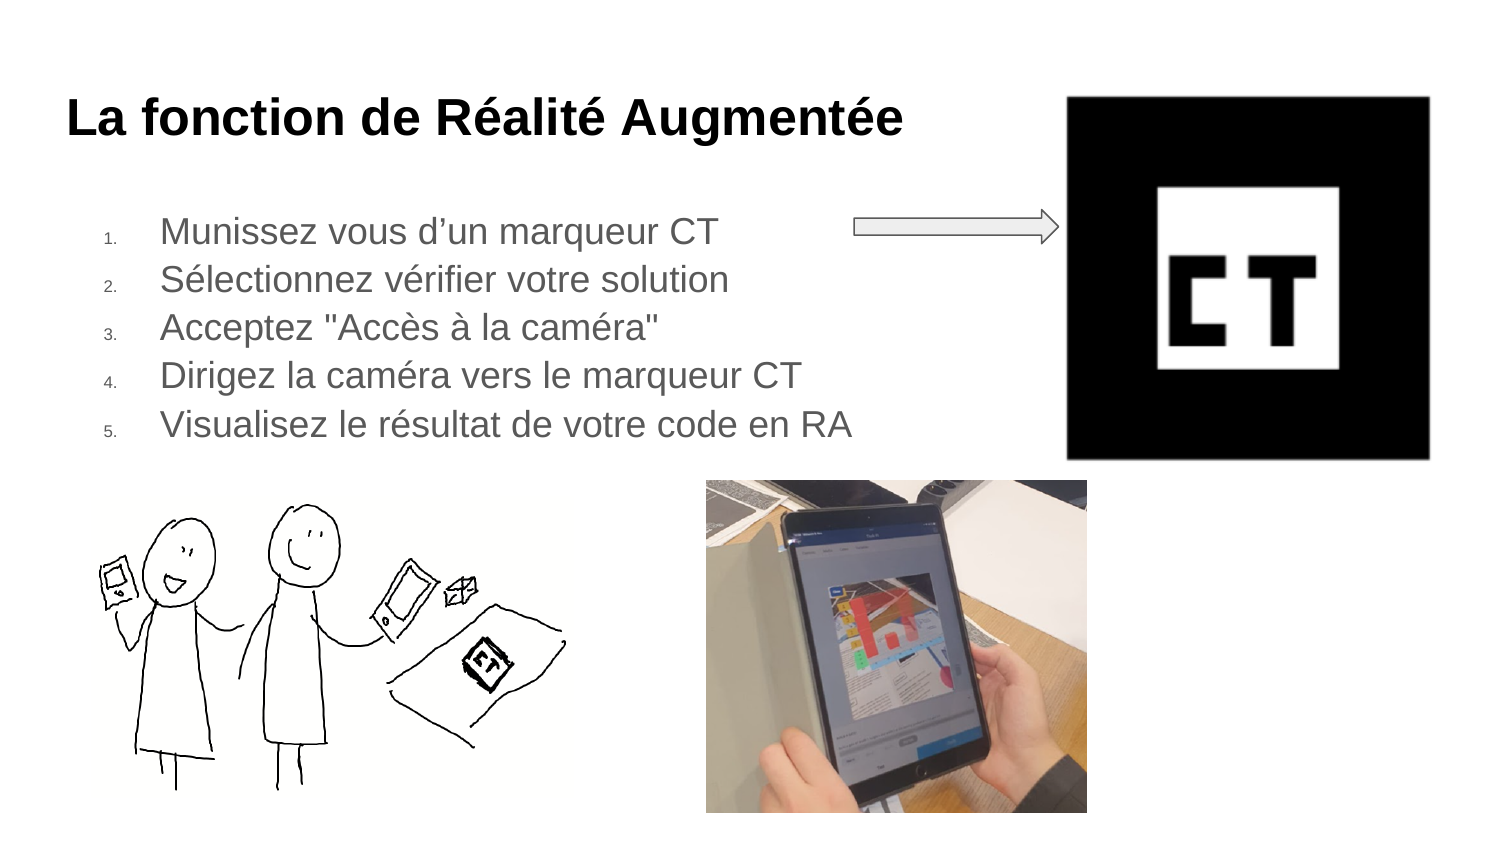

# La fonction de Réalité Augmentée
Munissez vous d’un marqueur CT
Sélectionnez vérifier votre solution
Acceptez "Accès à la caméra"
Dirigez la caméra vers le marqueur CT
Visualisez le résultat de votre code en RA